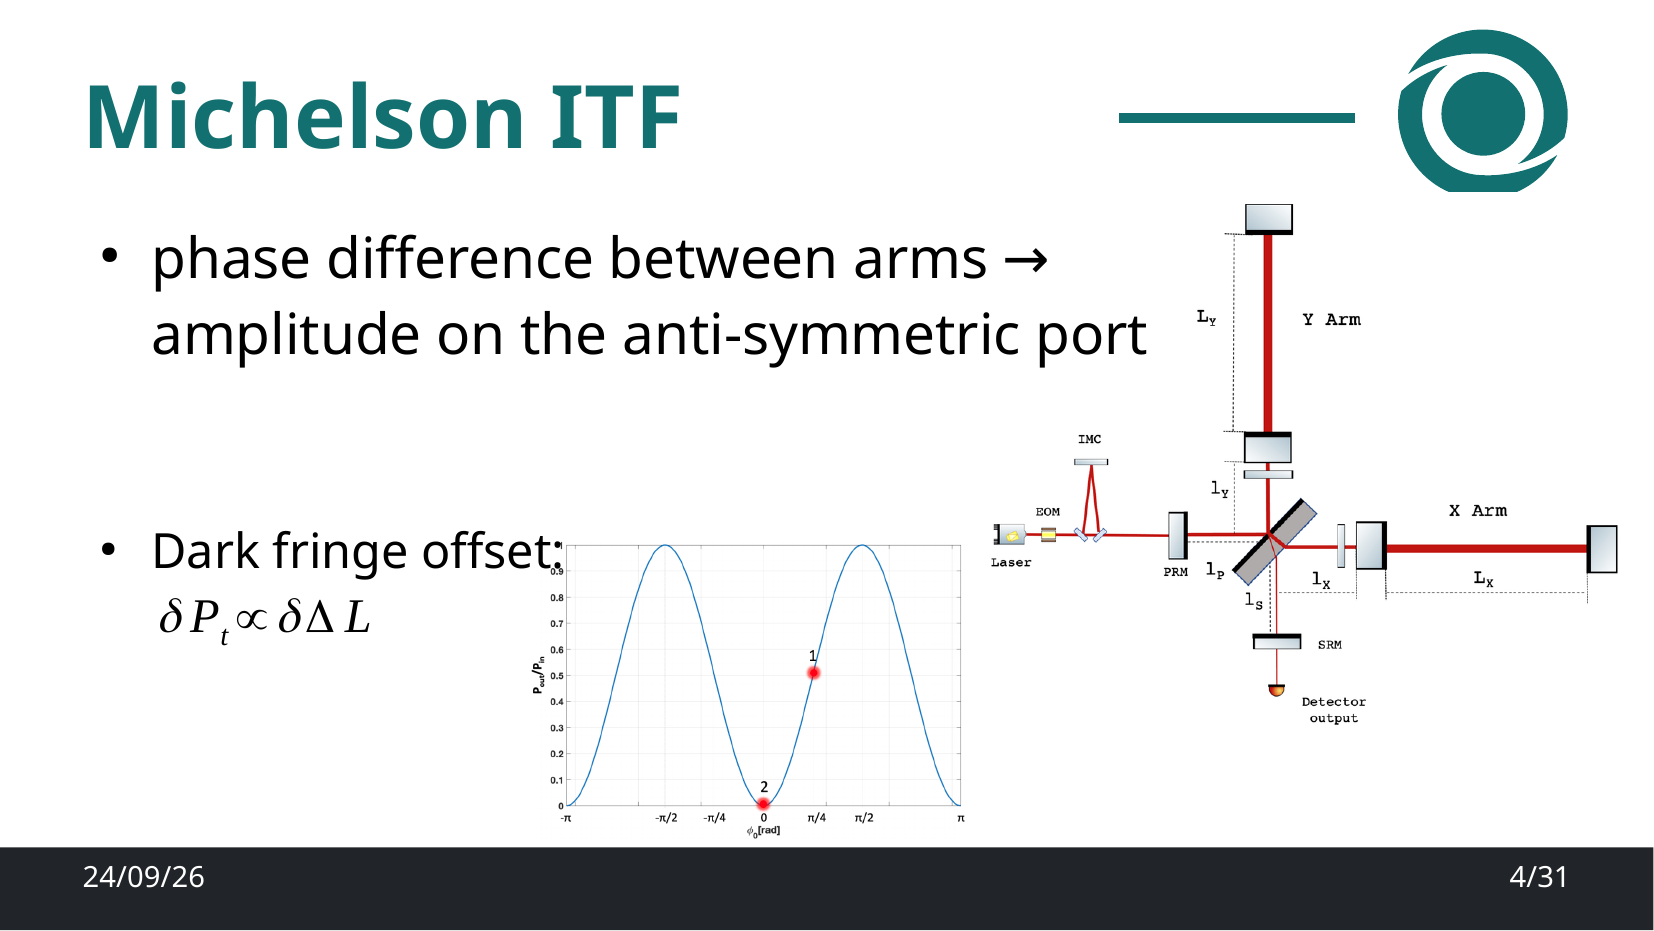

# Michelson ITF
phase difference between arms → amplitude on the anti-symmetric port
Dark fringe offset:
4